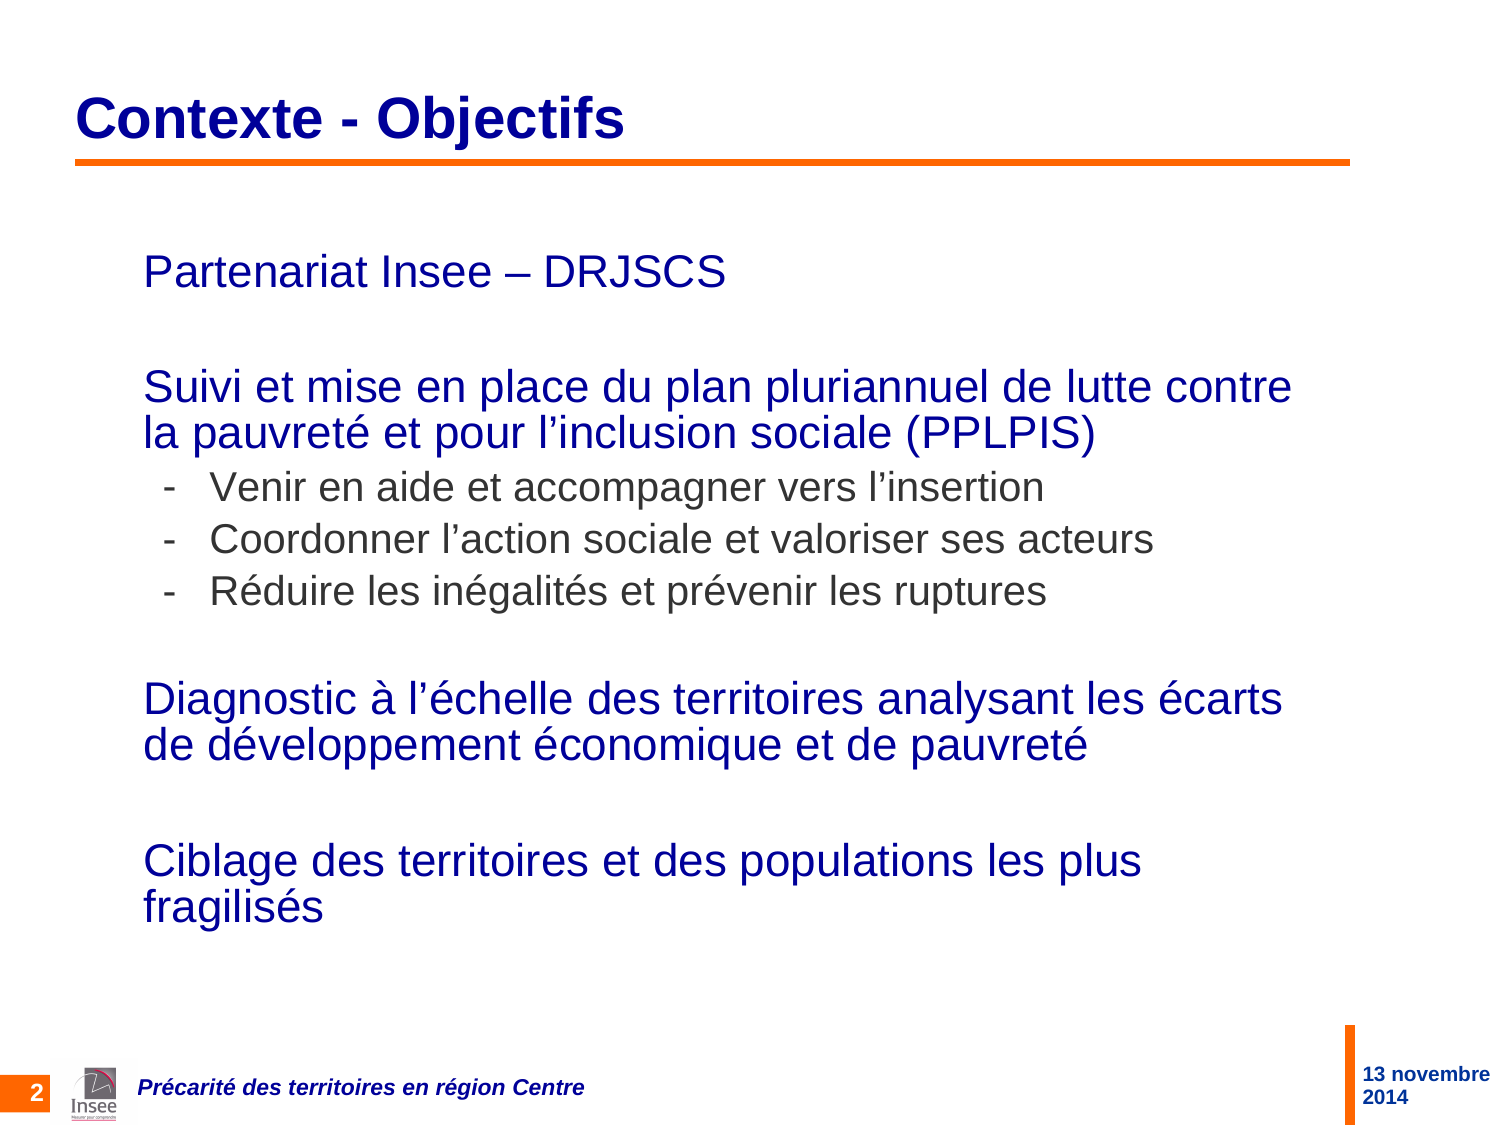

# Contexte - Objectifs
Partenariat Insee – DRJSCS
Suivi et mise en place du plan pluriannuel de lutte contre la pauvreté et pour l’inclusion sociale (PPLPIS)
Venir en aide et accompagner vers l’insertion
Coordonner l’action sociale et valoriser ses acteurs
Réduire les inégalités et prévenir les ruptures
Diagnostic à l’échelle des territoires analysant les écarts de développement économique et de pauvreté
Ciblage des territoires et des populations les plus fragilisés
Date
2
Titre du diaporama